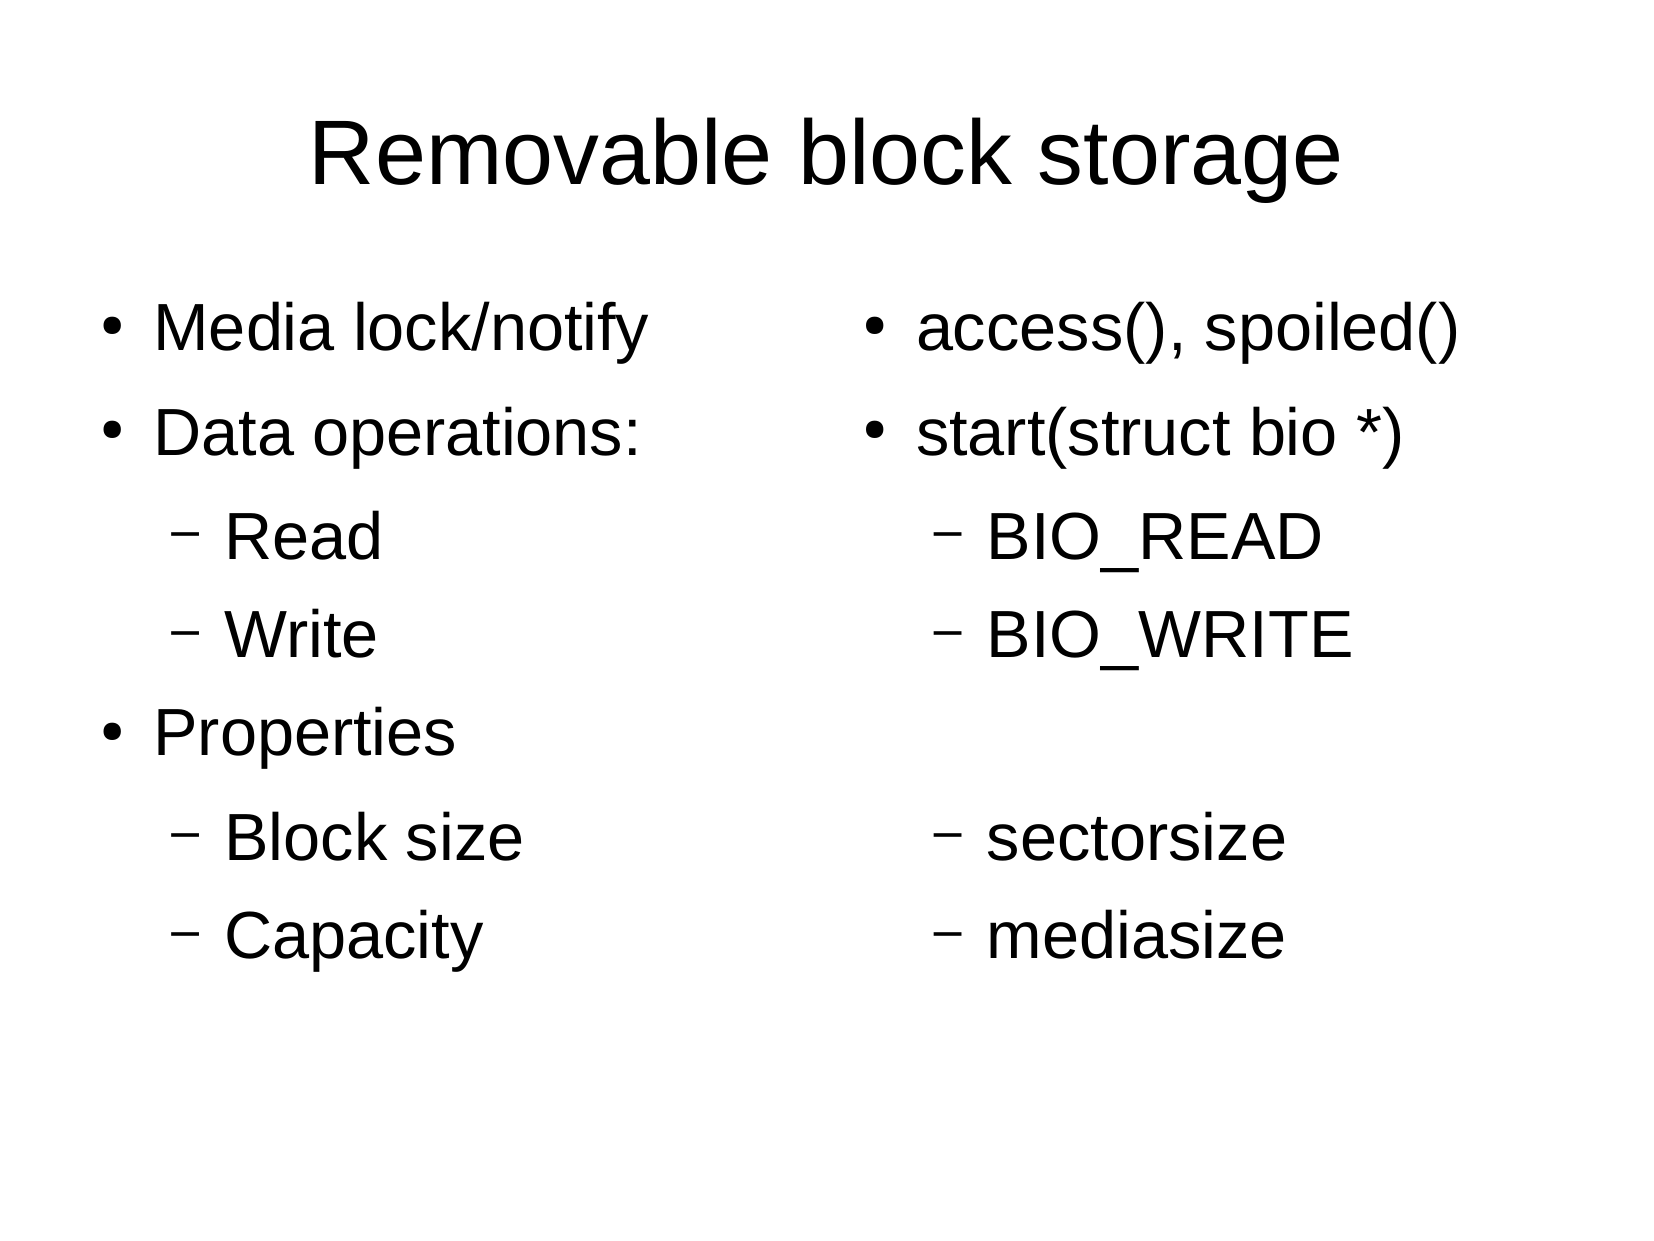

# Removable block storage
Media lock/notify
Data operations:
Read
Write
Properties
Block size
Capacity
access(), spoiled()
start(struct bio *)
BIO_READ
BIO_WRITE
sectorsize
mediasize